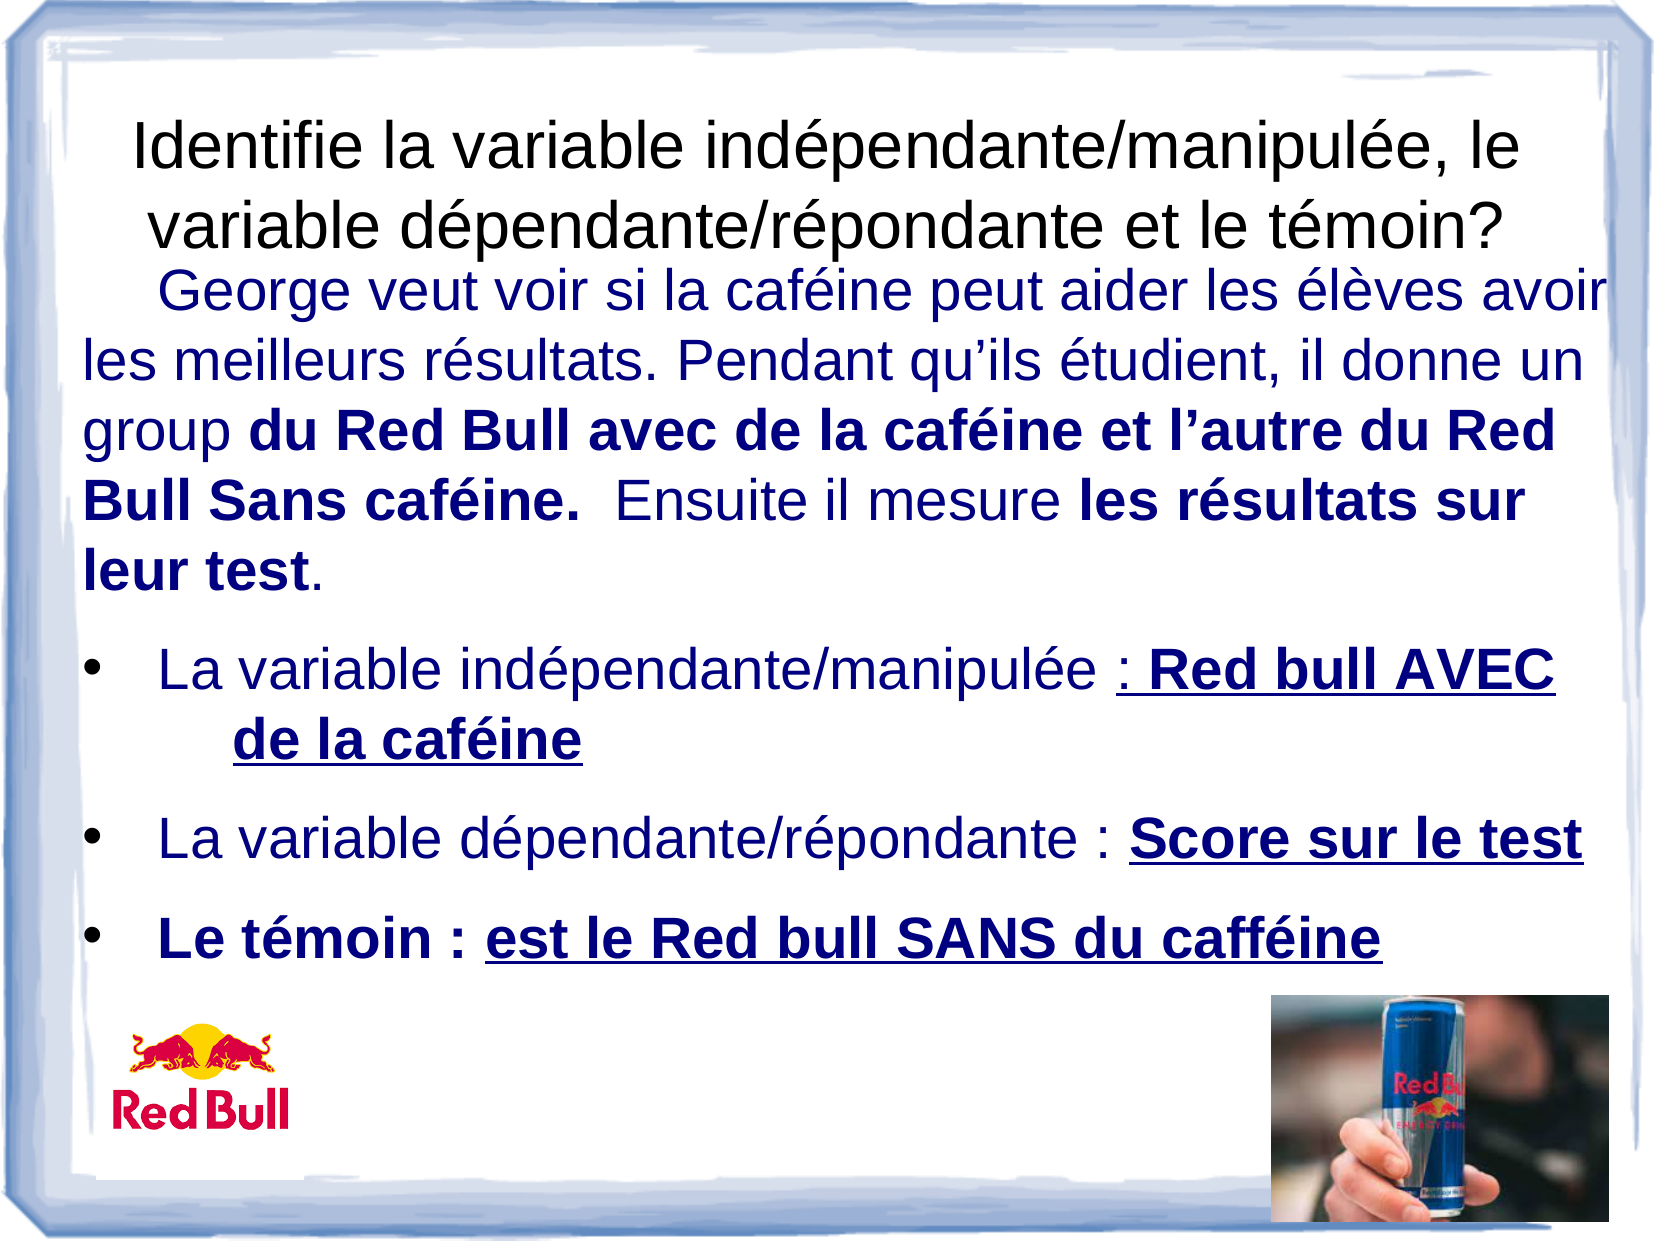

# Identifie la variable indépendante/manipulée, le variable dépendante/répondante et le témoin?
	George veut voir si la caféine peut aider les élèves avoir les meilleurs résultats. Pendant qu’ils étudient, il donne un group du Red Bull avec de la caféine et l’autre du Red Bull Sans caféine. Ensuite il mesure les résultats sur leur test.
La variable indépendante/manipulée : Red bull AVEC de la caféine
La variable dépendante/répondante : Score sur le test
Le témoin : est le Red bull SANS du cafféine